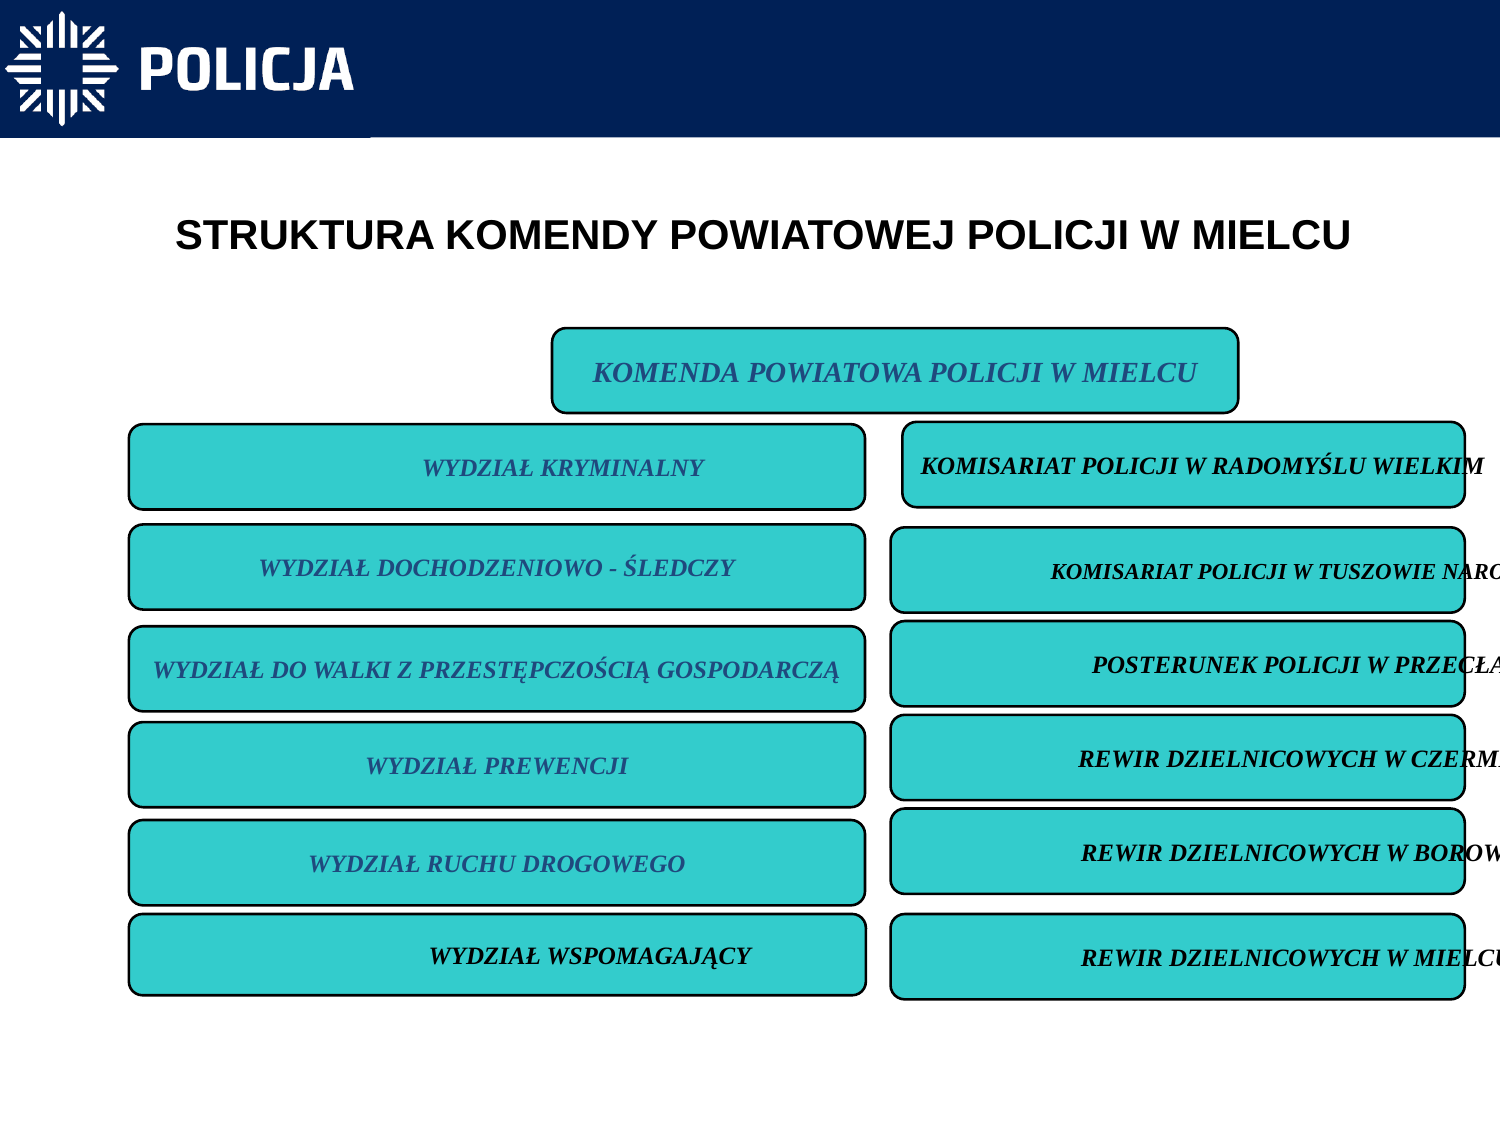

STRUKTURA KOMENDY POWIATOWEJ POLICJI W MIELCU
KOMENDA POWIATOWA POLICJI W MIELCU
	WYDZIAŁ KRYMINALNY
WYDZIAŁ DOCHODZENIOWO - ŚLEDCZY
WYDZIAŁ DO WALKI Z PRZESTĘPCZOŚCIĄ GOSPODARCZĄ
WYDZIAŁ PREWENCJI
WYDZIAŁ RUCHU DROGOWEGO
 KOMISARIAT POLICJI W RADOMYŚLU WIELKIM
	KOMISARIAT POLICJI W TUSZOWIE NARODOWYM
	 POSTERUNEK POLICJI W PRZECŁAWIU
	 REWIR DZIELNICOWYCH W CZERMINIE
	 REWIR DZIELNICOWYCH W BOROWEJ
	 WYDZIAŁ WSPOMAGAJĄCY
	 REWIR DZIELNICOWYCH W MIELCU